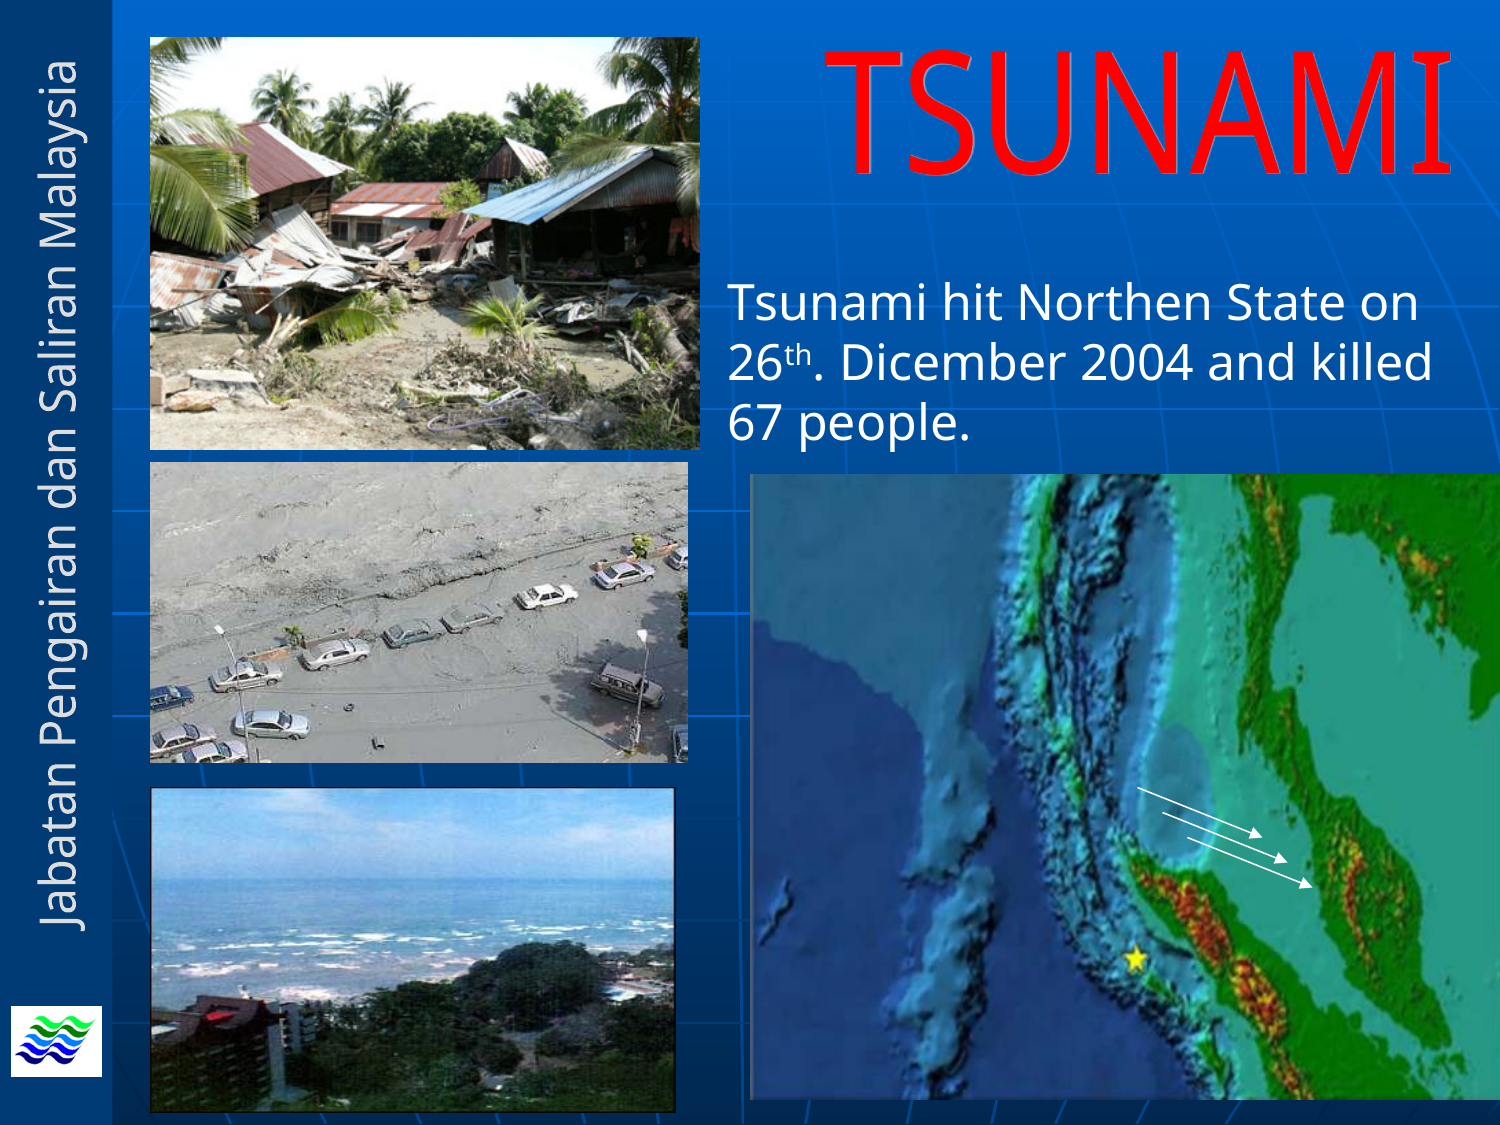

TSUNAMI
Tsunami hit Northen State on 26th. Dicember 2004 and killed 67 people.
Jabatan Pengairan dan Saliran Malaysia